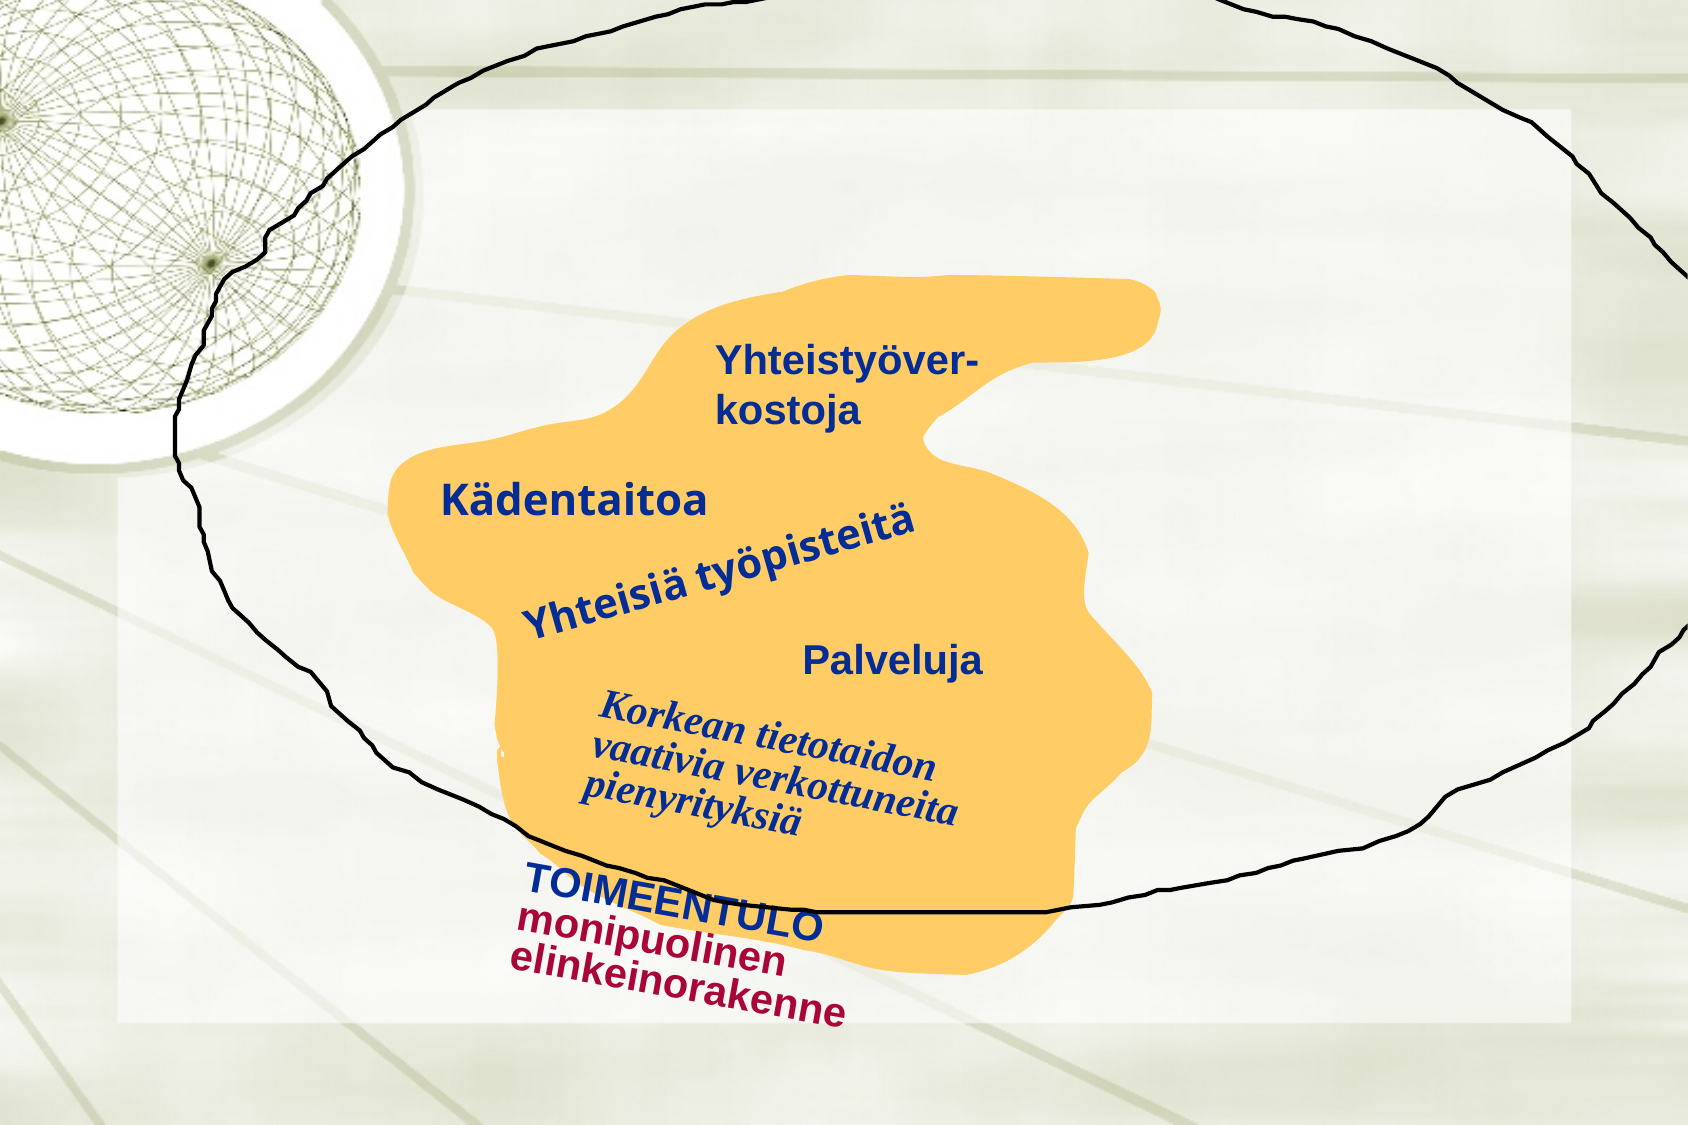

Yhteistyöver-kostoja
Kädentaitoa
Yhteisiä työpisteitä
Palveluja
Korkean tietotaidon
vaativia verkottuneita
pienyrityksiä
TOIMEENTULO
monipuolinen
elinkeinorakenne